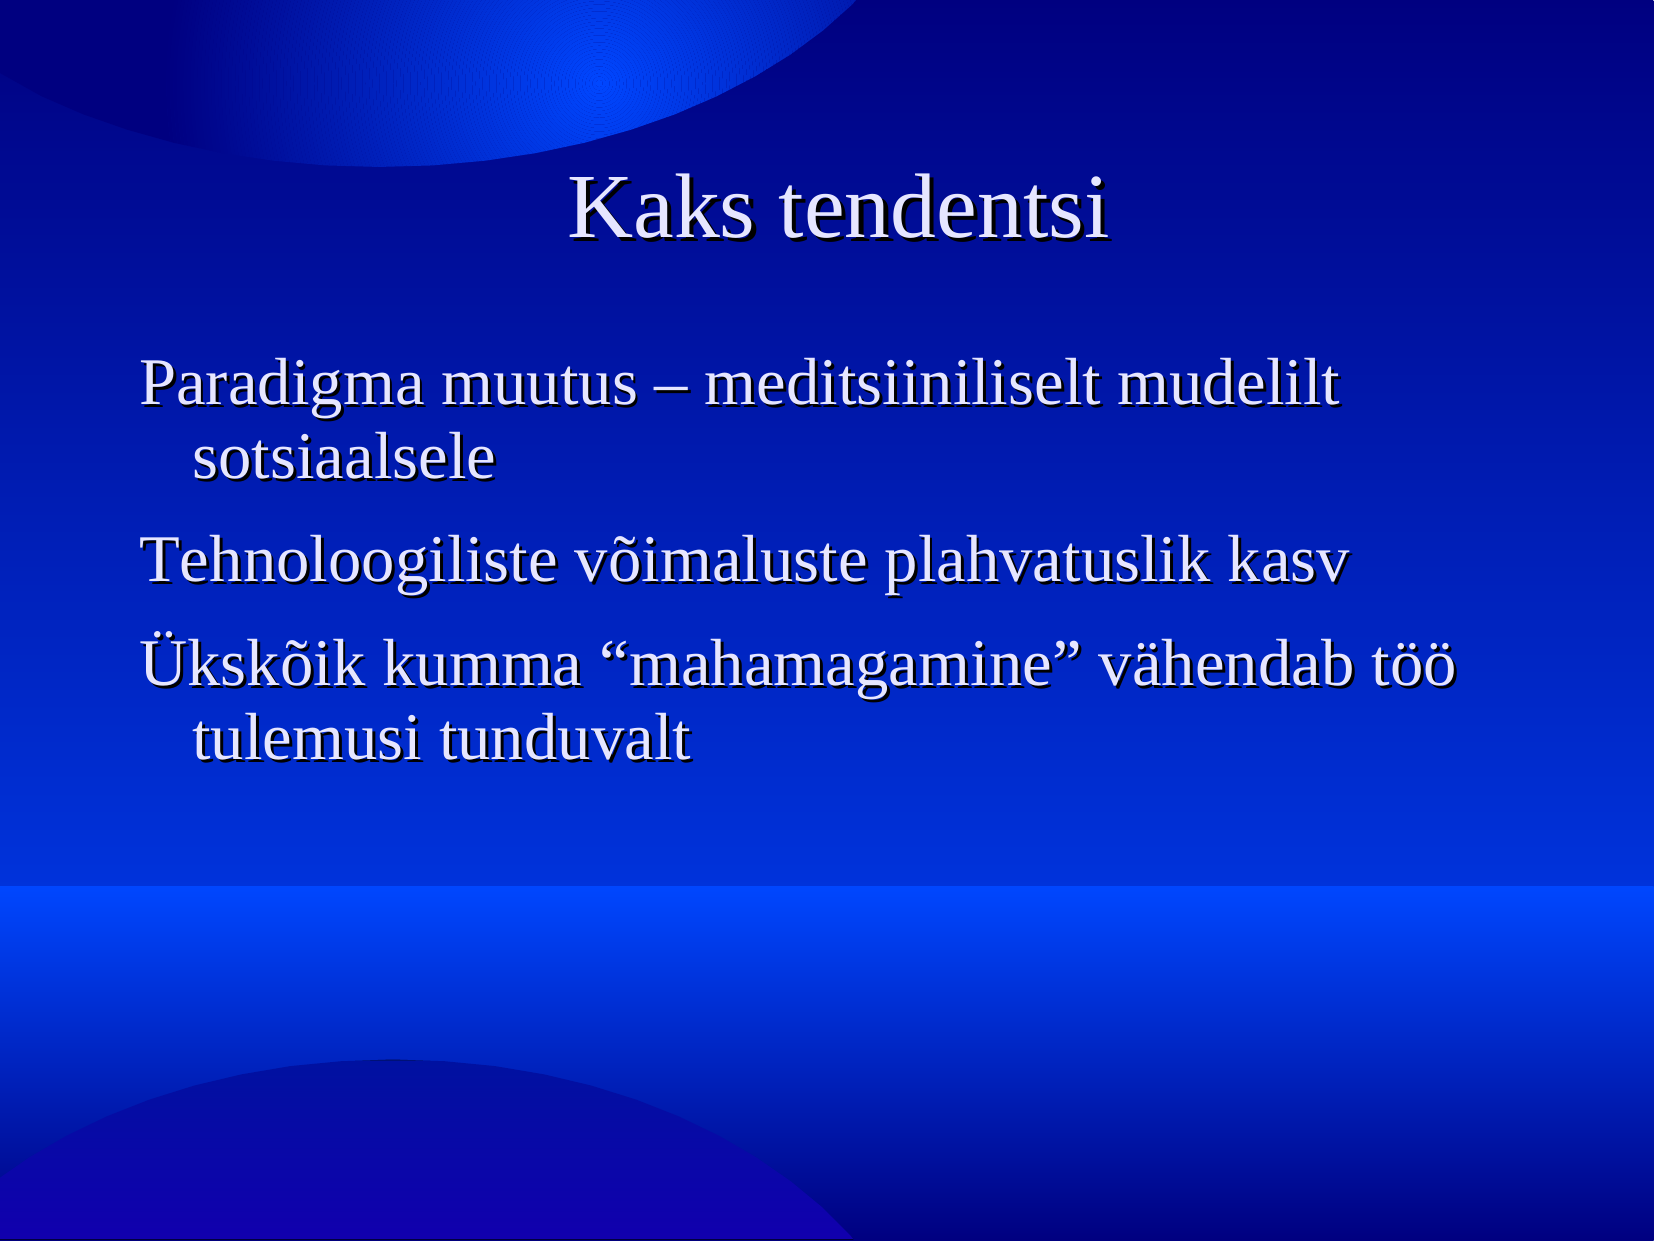

# Kaks tendentsi
Paradigma muutus – meditsiiniliselt mudelilt sotsiaalsele
Tehnoloogiliste võimaluste plahvatuslik kasv
Ükskõik kumma “mahamagamine” vähendab töö tulemusi tunduvalt